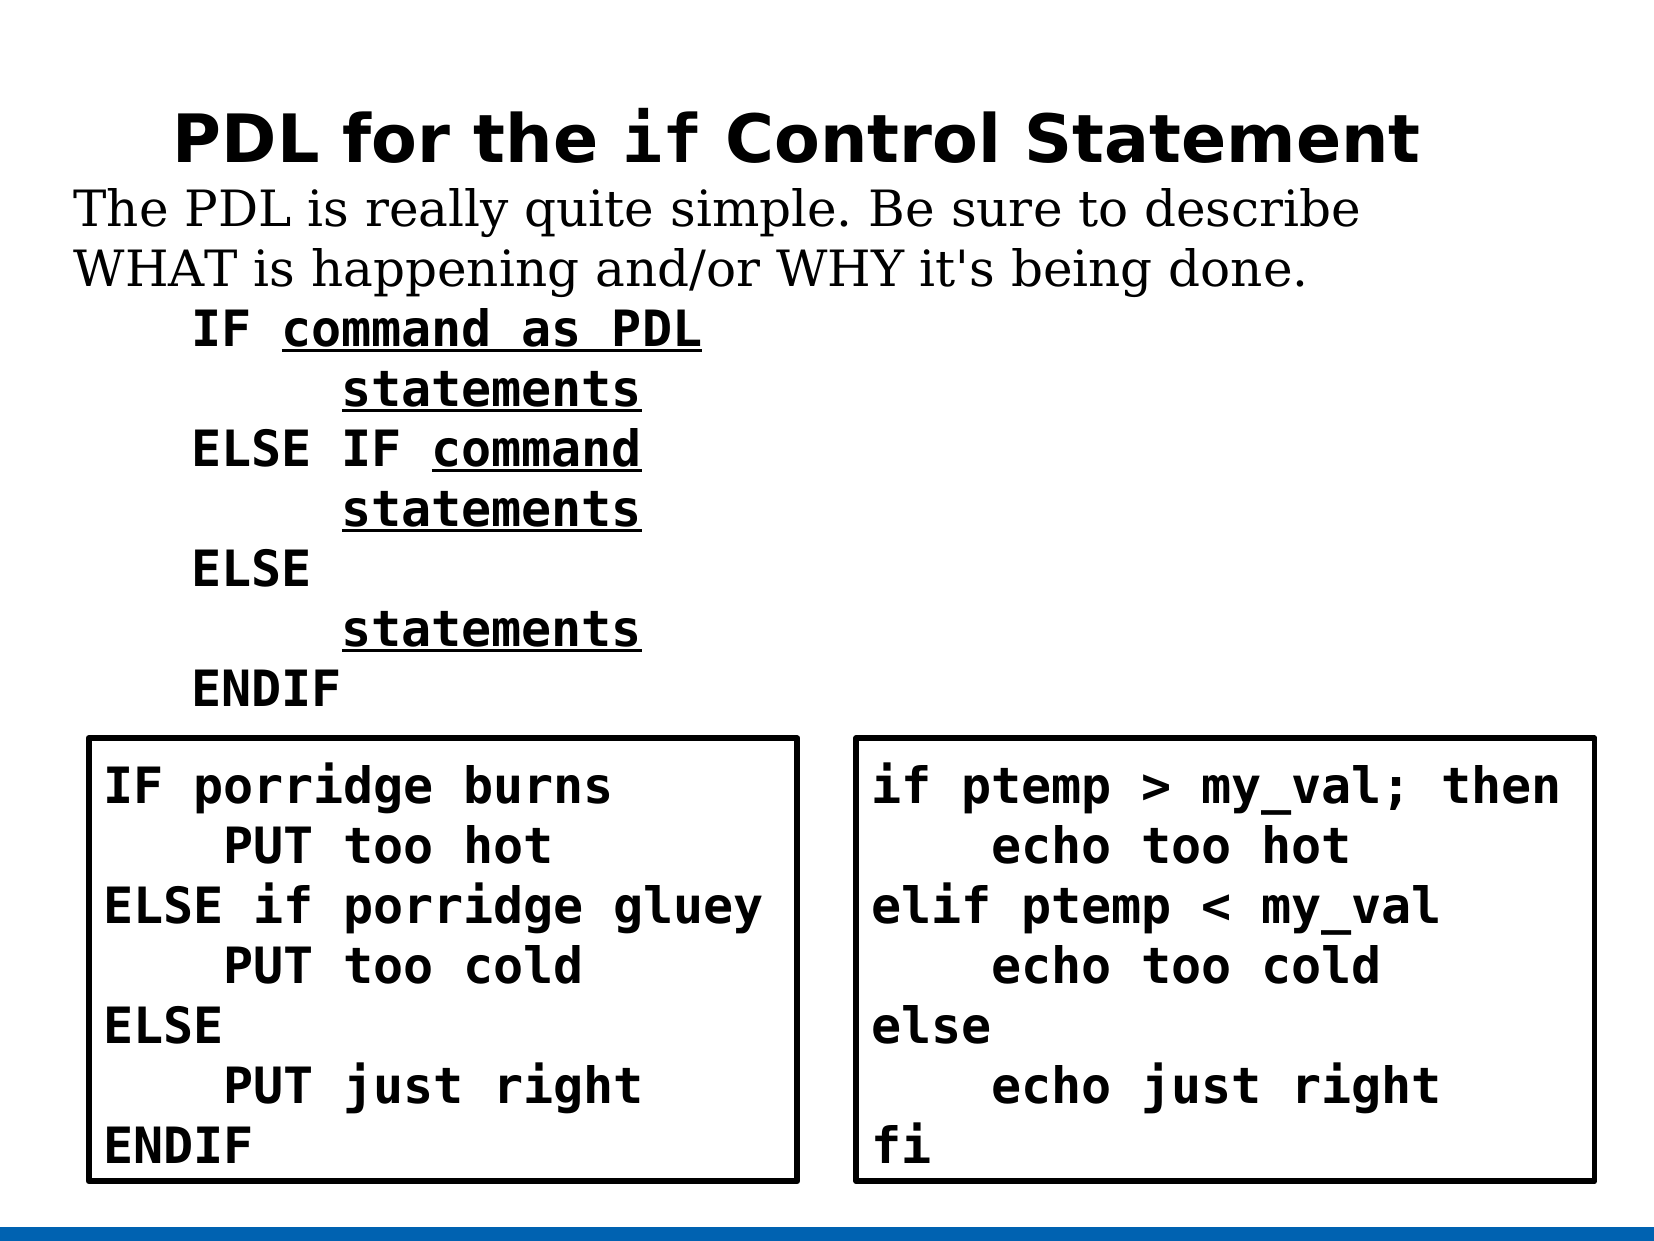

PDL for the if Control Statement
The PDL is really quite simple. Be sure to describe WHAT is happening and/or WHY it's being done.
IF command as PDL
	statements
ELSE IF command
	statements
ELSE
	statements
ENDIF
IF porridge burns
 PUT too hot
ELSE if porridge gluey
 PUT too cold
ELSE
 PUT just right
ENDIF
if ptemp > my_val; then
 echo too hot
elif ptemp < my_val
 echo too cold
else
 echo just right
fi